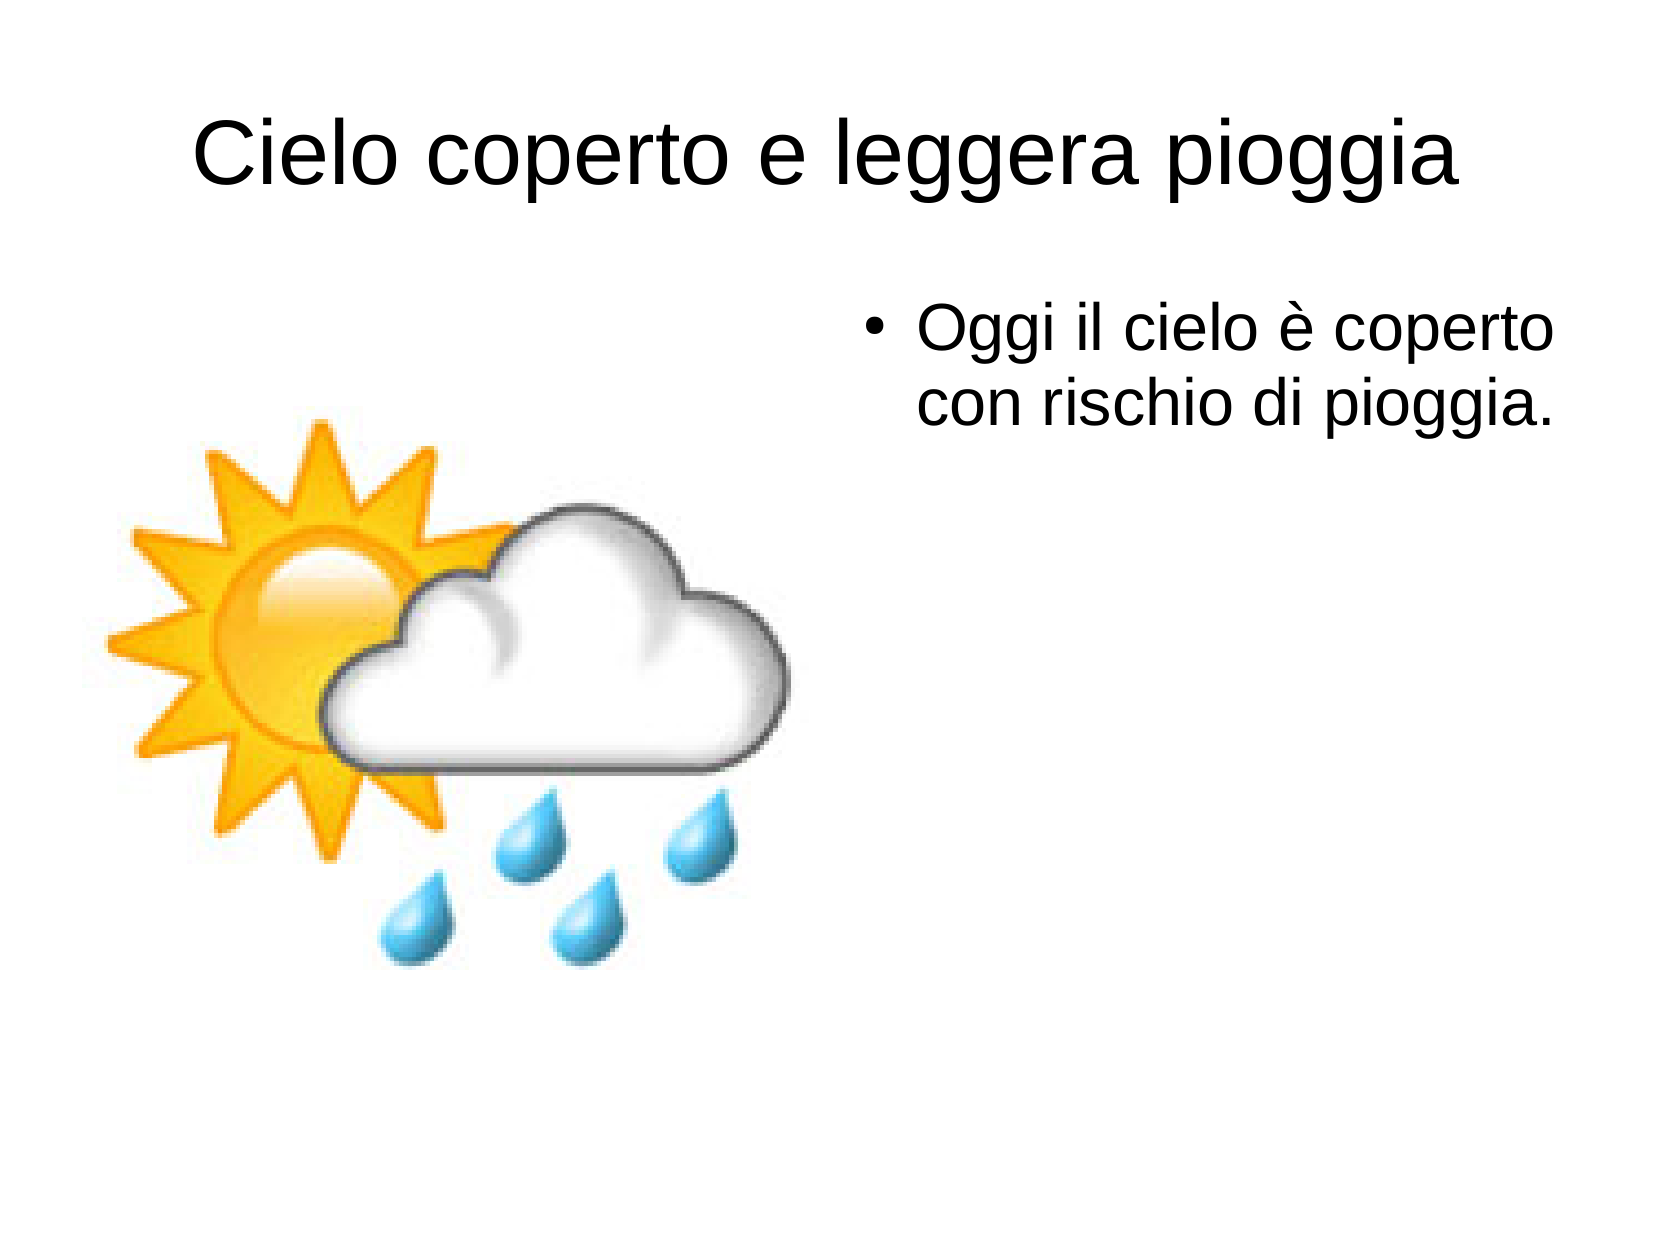

# Cielo coperto e leggera pioggia
Oggi il cielo è coperto con rischio di pioggia.